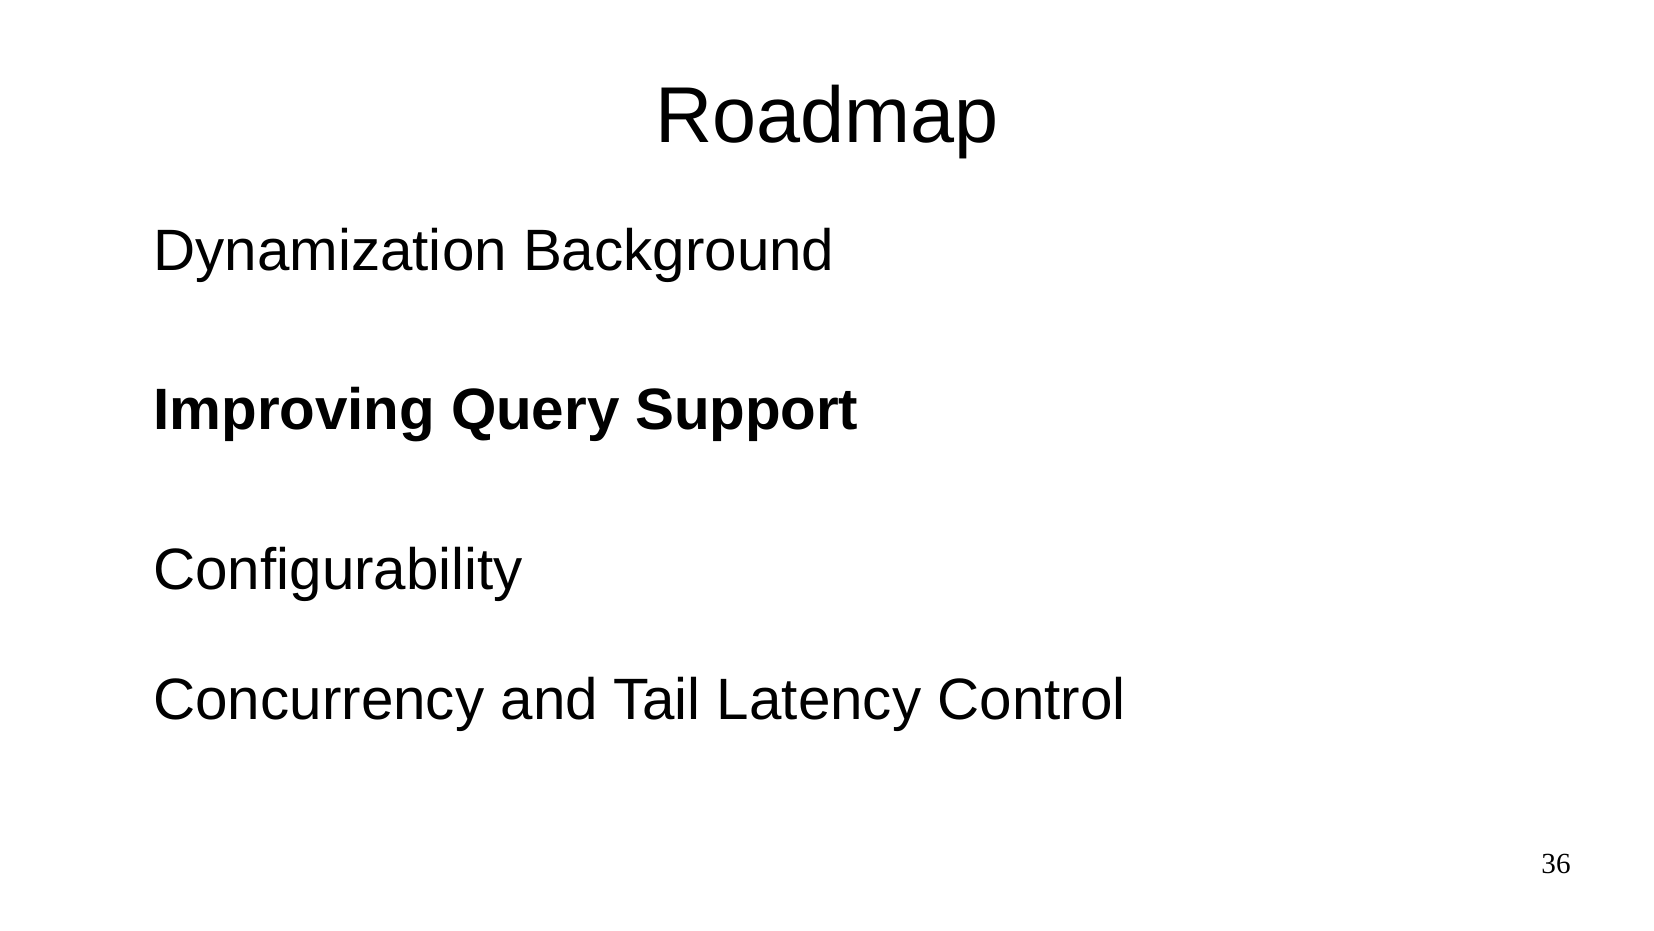

# Roadmap
Dynamization Background
Improving Query Support
Configurability
Concurrency and Tail Latency Control
36